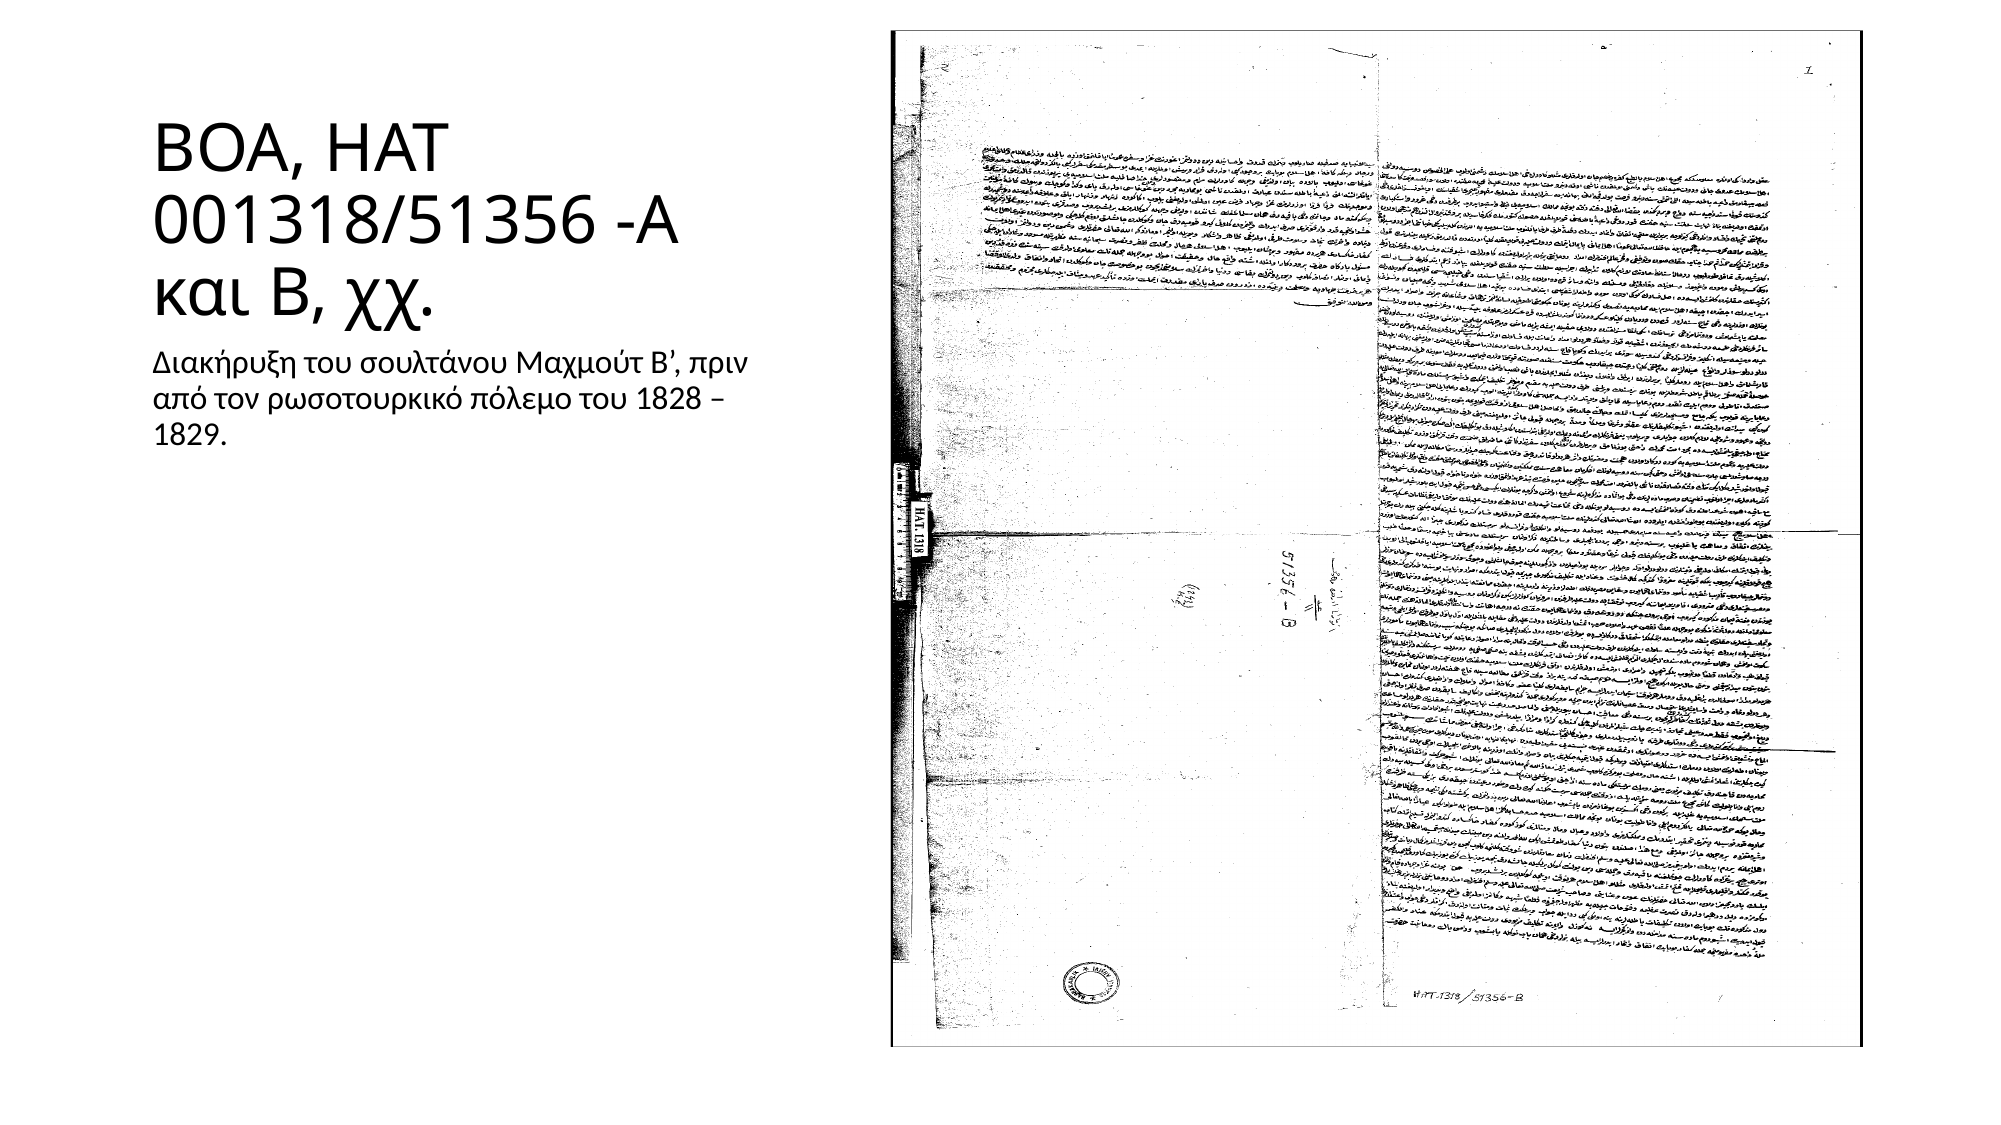

# ΒΟΑ, ΗΑΤ 001318/51356 -Α και Β, χχ.
Διακήρυξη του σουλτάνου Μαχμούτ Β’, πριν από τον ρωσοτουρκικό πόλεμο του 1828 – 1829.